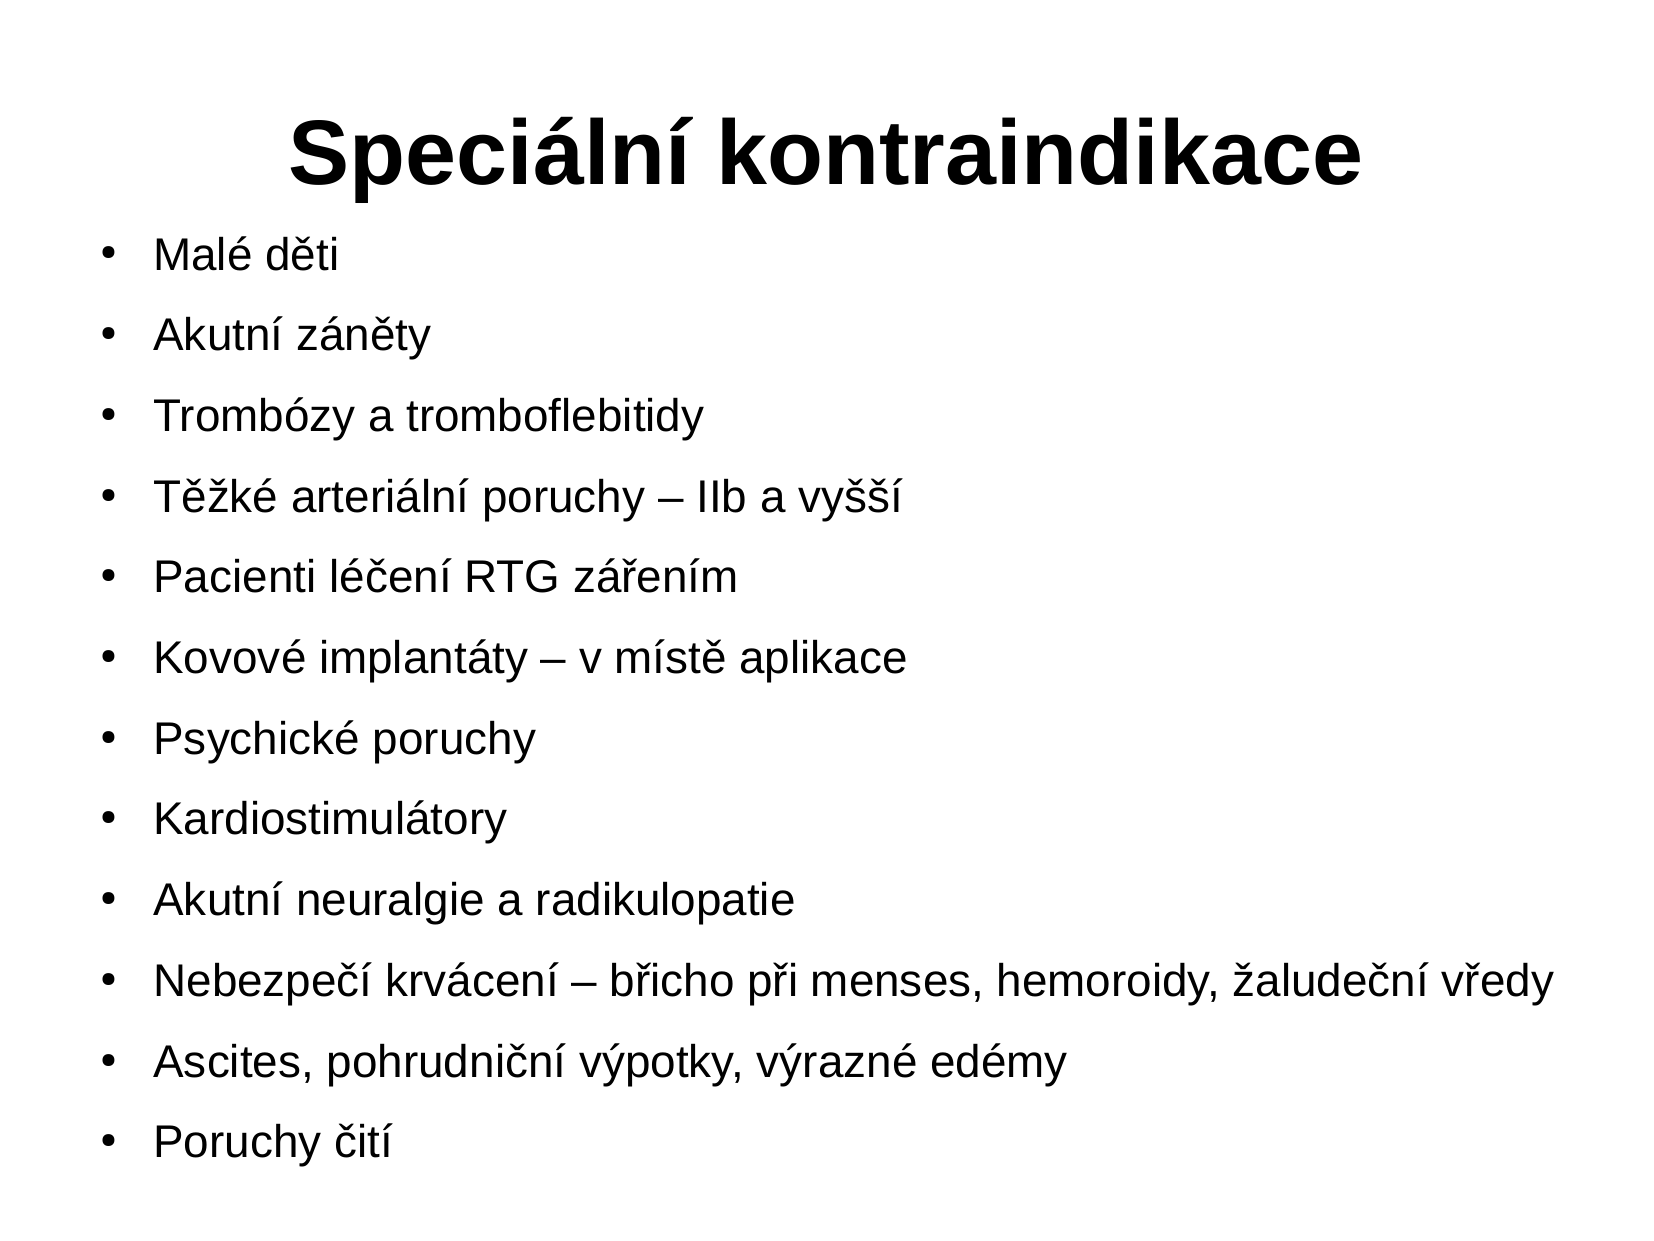

# Speciální kontraindikace
Malé děti
Akutní záněty
Trombózy a tromboflebitidy
Těžké arteriální poruchy – IIb a vyšší
Pacienti léčení RTG zářením
Kovové implantáty – v místě aplikace
Psychické poruchy
Kardiostimulátory
Akutní neuralgie a radikulopatie
Nebezpečí krvácení – břicho při menses, hemoroidy, žaludeční vředy
Ascites, pohrudniční výpotky, výrazné edémy
Poruchy čití